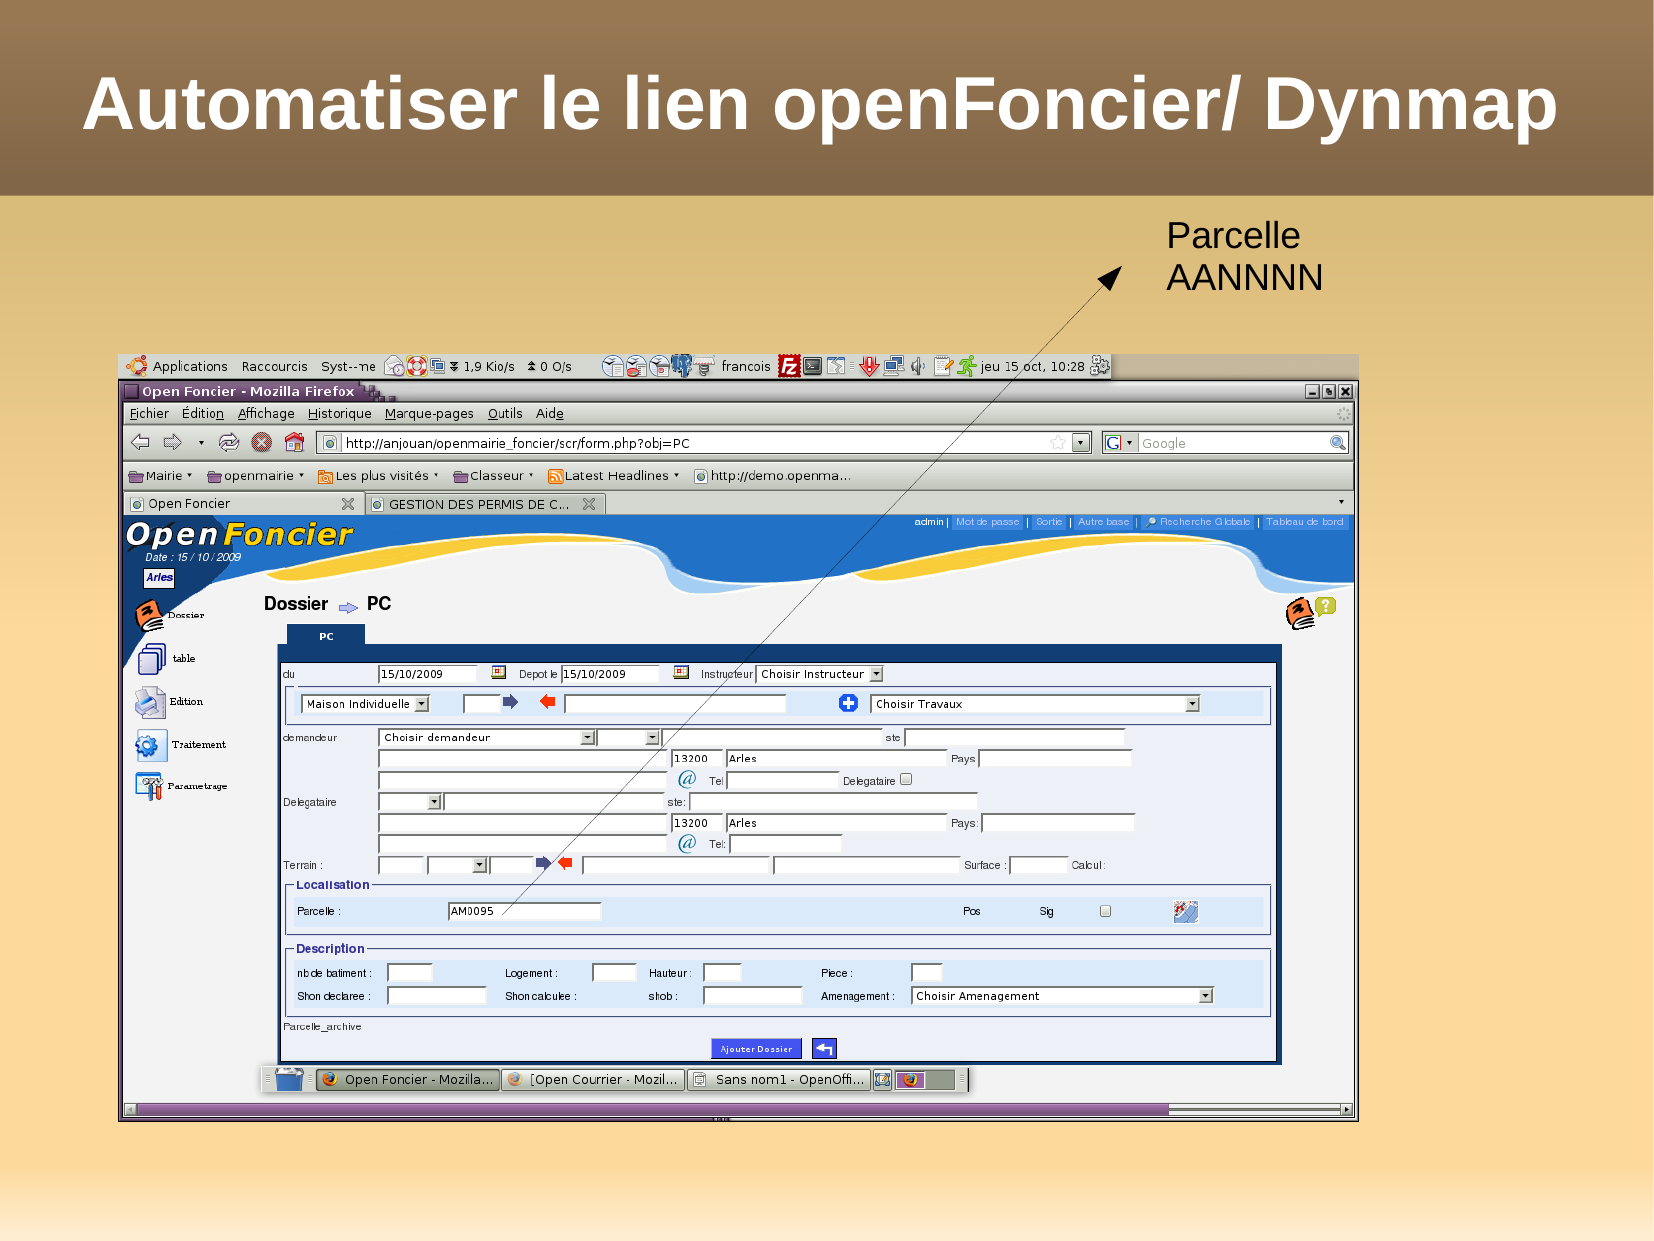

# Automatiser le lien openFoncier/ Dynmap
Parcelle
AANNNN